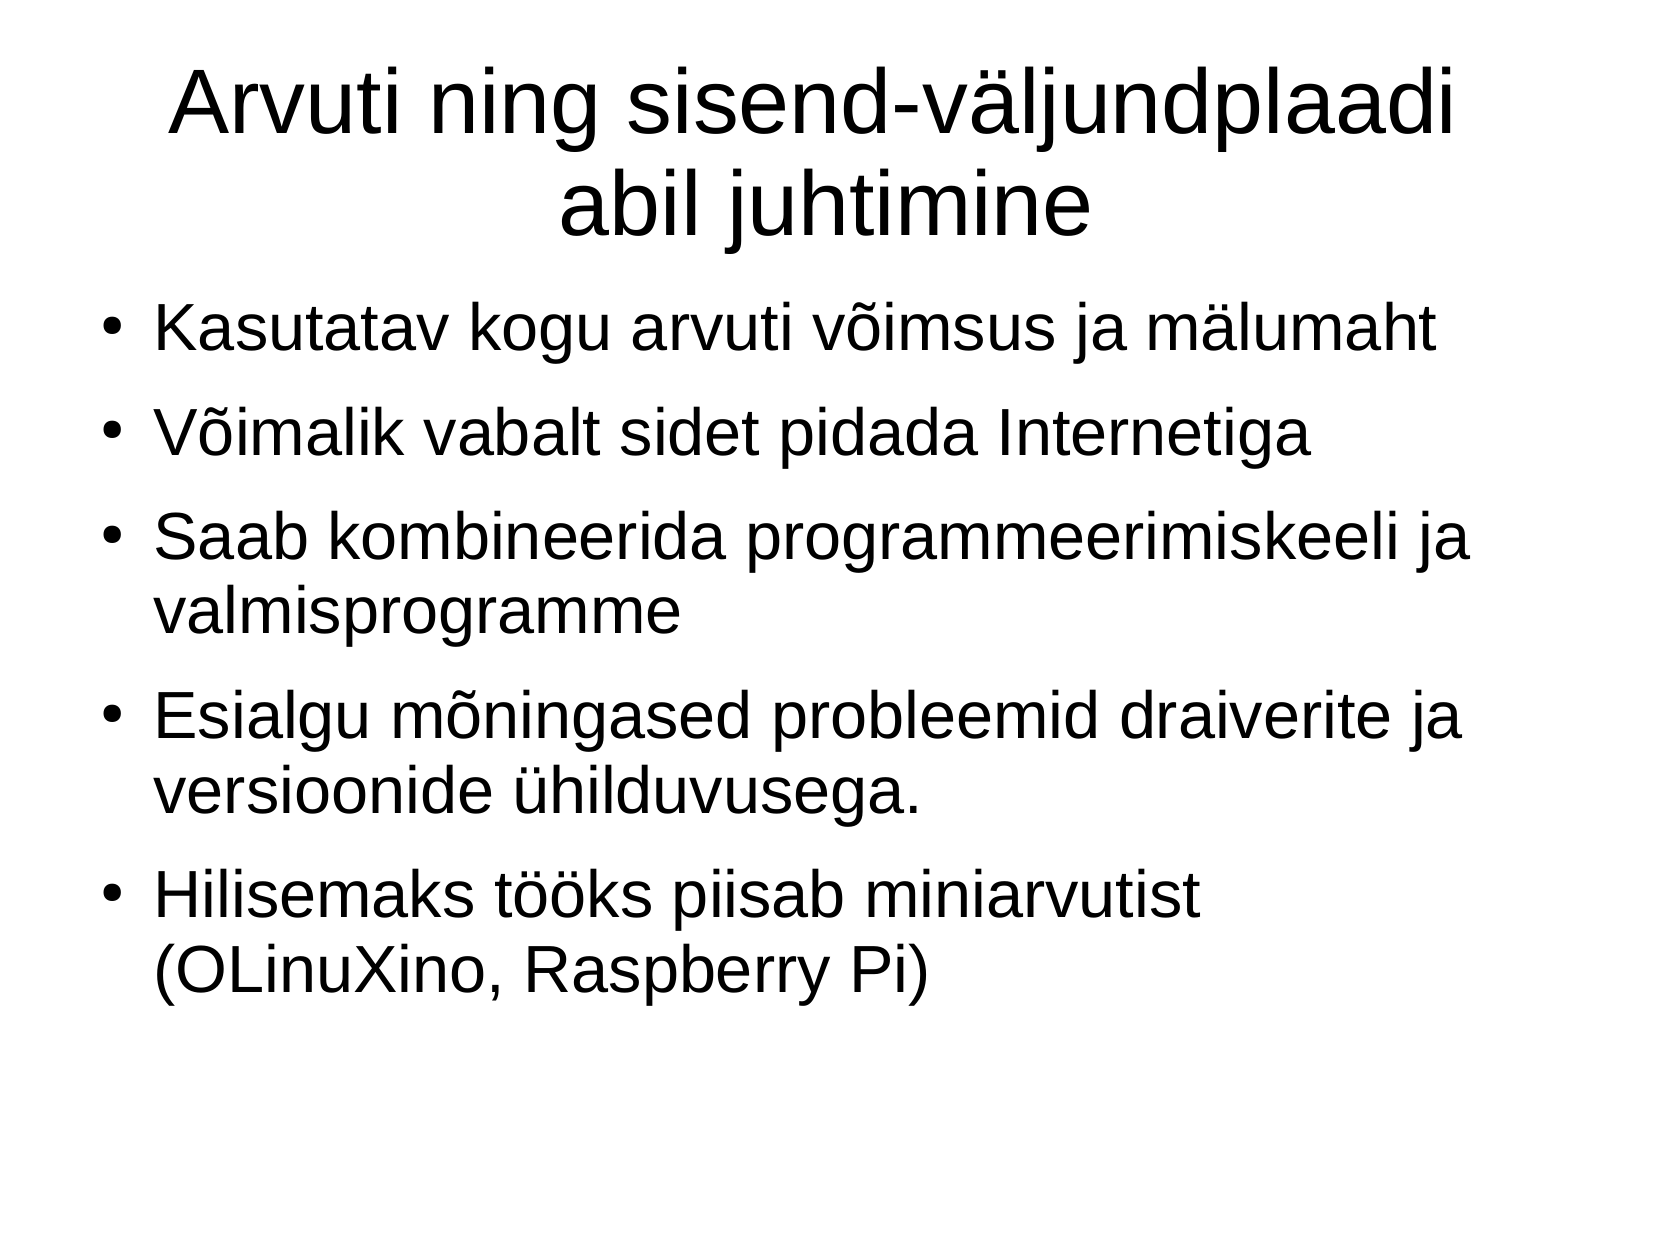

# Arvuti ning sisend-väljundplaadi abil juhtimine
Kasutatav kogu arvuti võimsus ja mälumaht
Võimalik vabalt sidet pidada Internetiga
Saab kombineerida programmeerimiskeeli ja valmisprogramme
Esialgu mõningased probleemid draiverite ja versioonide ühilduvusega.
Hilisemaks tööks piisab miniarvutist (OLinuXino, Raspberry Pi)